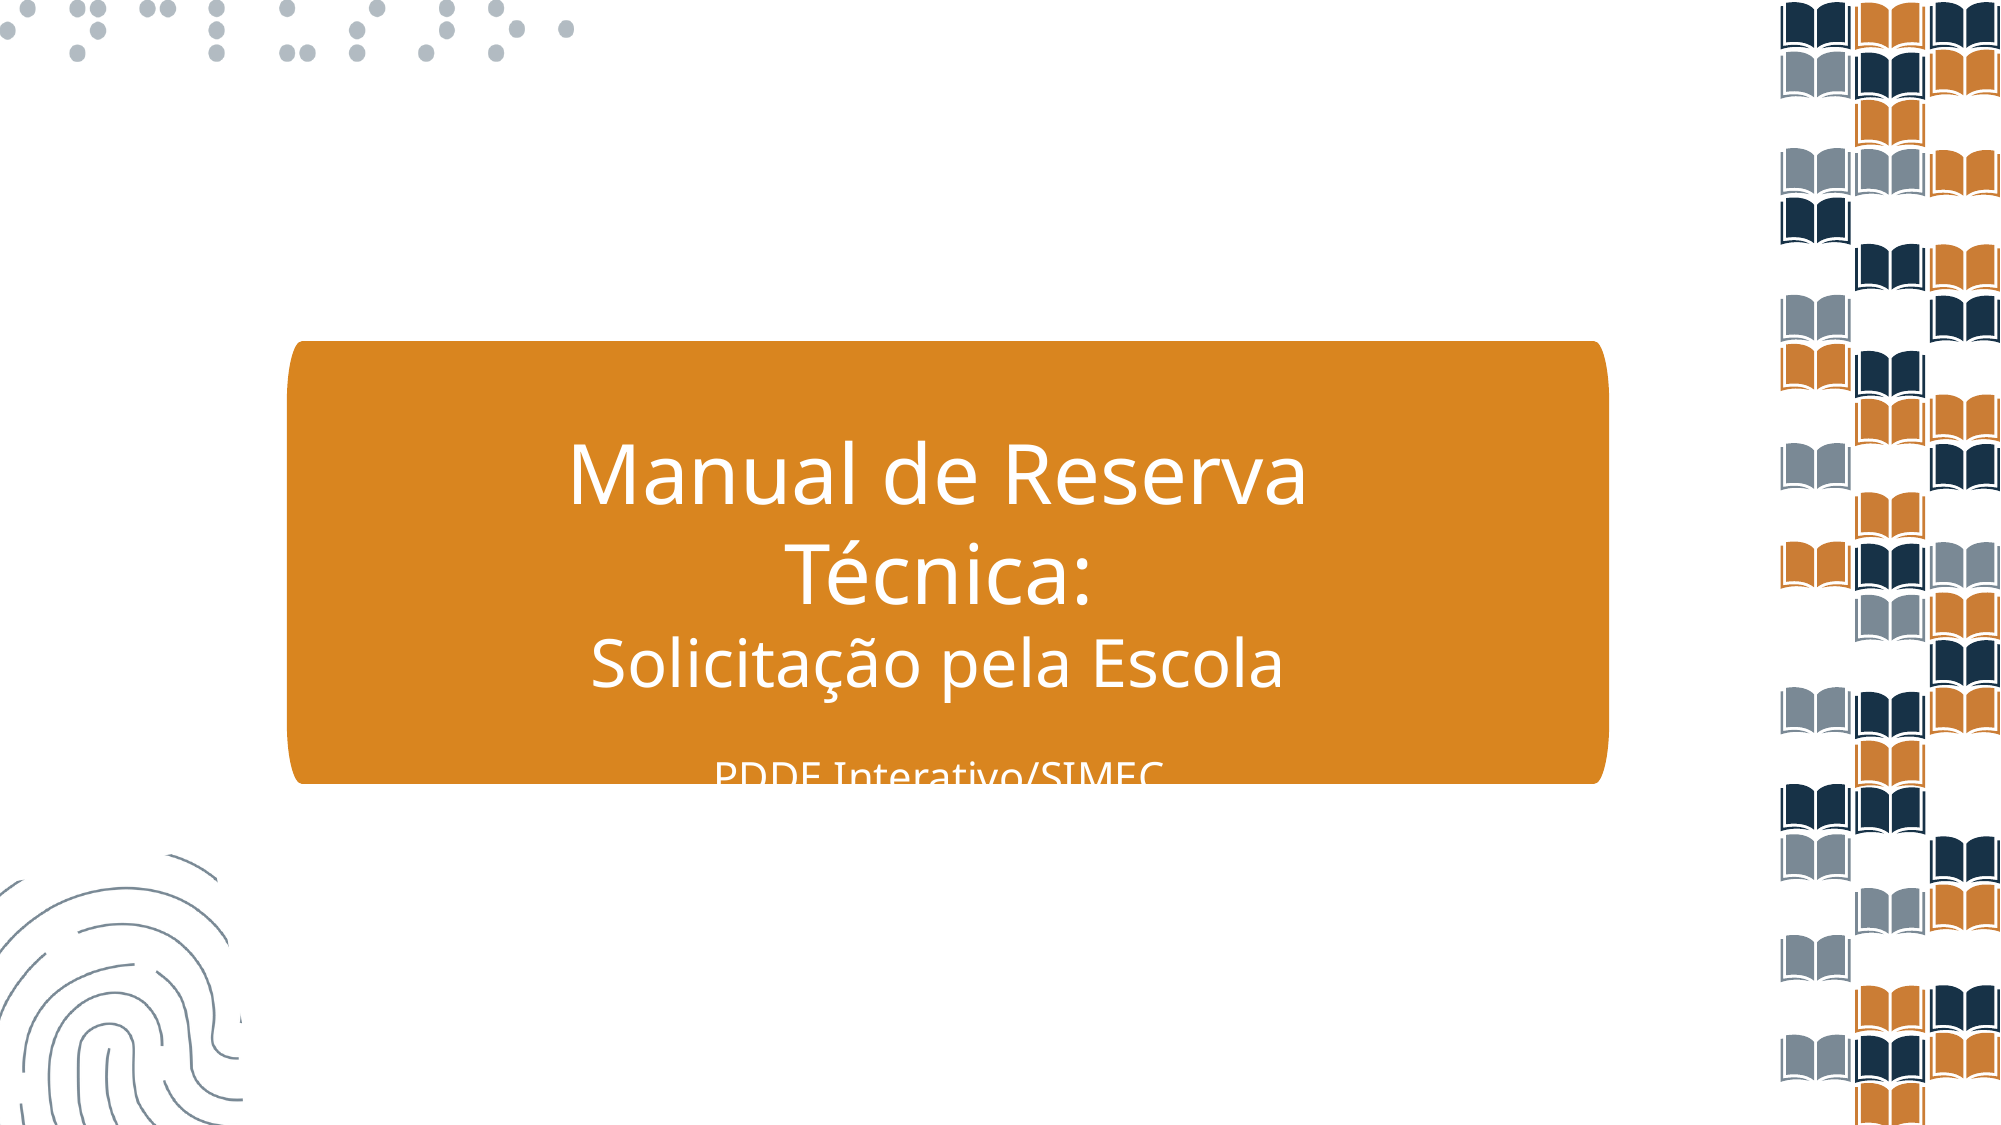

Manual de Reserva Técnica:
Solicitação pela Escola
PDDE Interativo/SIMEC
SEU TEXTO AQUI!